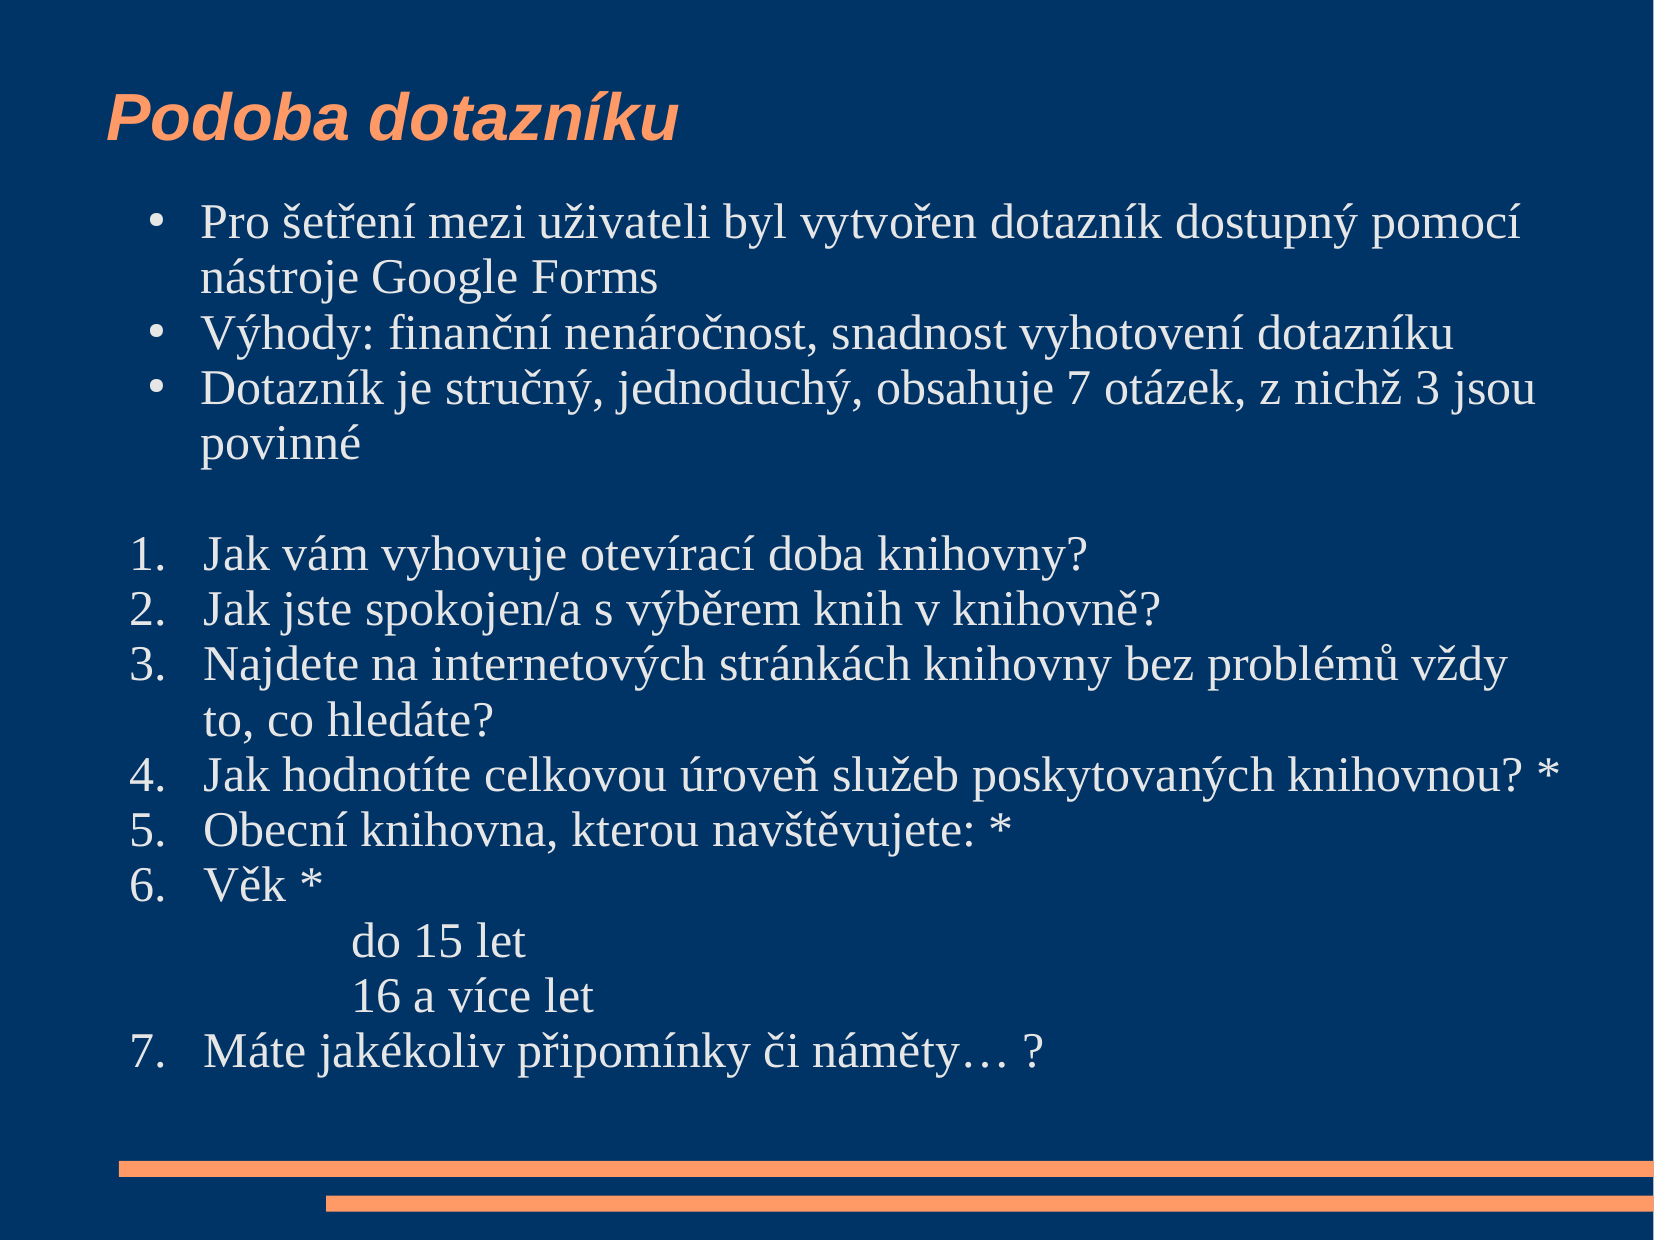

# Podoba dotazníku
Pro šetření mezi uživateli byl vytvořen dotazník dostupný pomocí nástroje Google Forms
Výhody: finanční nenáročnost, snadnost vyhotovení dotazníku
Dotazník je stručný, jednoduchý, obsahuje 7 otázek, z nichž 3 jsou povinné
1.	Jak vám vyhovuje otevírací doba knihovny?
2.	Jak jste spokojen/a s výběrem knih v knihovně?
3. 	Najdete na internetových stránkách knihovny bez problémů vždy 		to, co hledáte?
4. 	Jak hodnotíte celkovou úroveň služeb poskytovaných knihovnou? *
5. 	Obecní knihovna, kterou navštěvujete: *
6. 	Věk *
 			do 15 let
 			16 a více let
7. 	Máte jakékoliv připomínky či náměty… ?